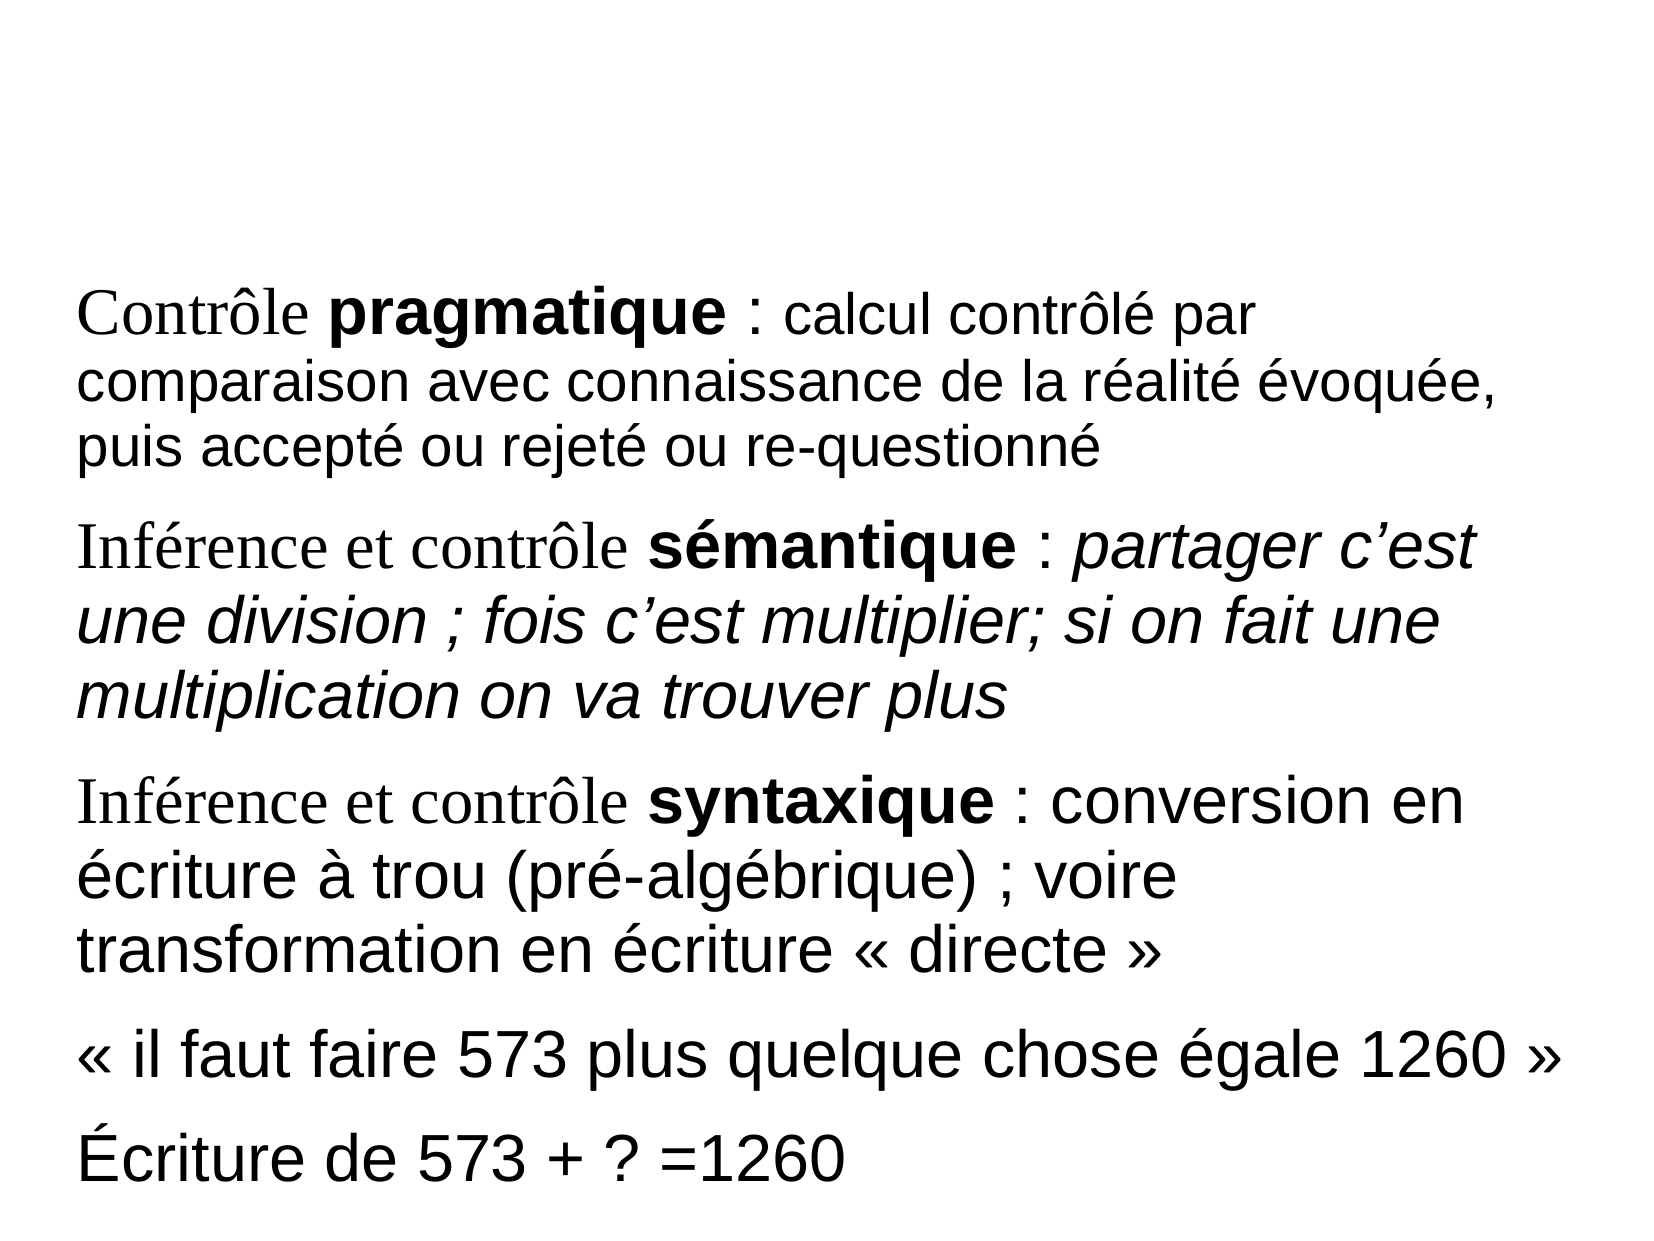

#
Contrôle pragmatique : calcul contrôlé par comparaison avec connaissance de la réalité évoquée, puis accepté ou rejeté ou re-questionné
Inférence et contrôle sémantique : partager c’est une division ; fois c’est multiplier; si on fait une multiplication on va trouver plus
Inférence et contrôle syntaxique : conversion en écriture à trou (pré-algébrique) ; voire transformation en écriture « directe »
« il faut faire 573 plus quelque chose égale 1260 »
Écriture de 573 + ? =1260